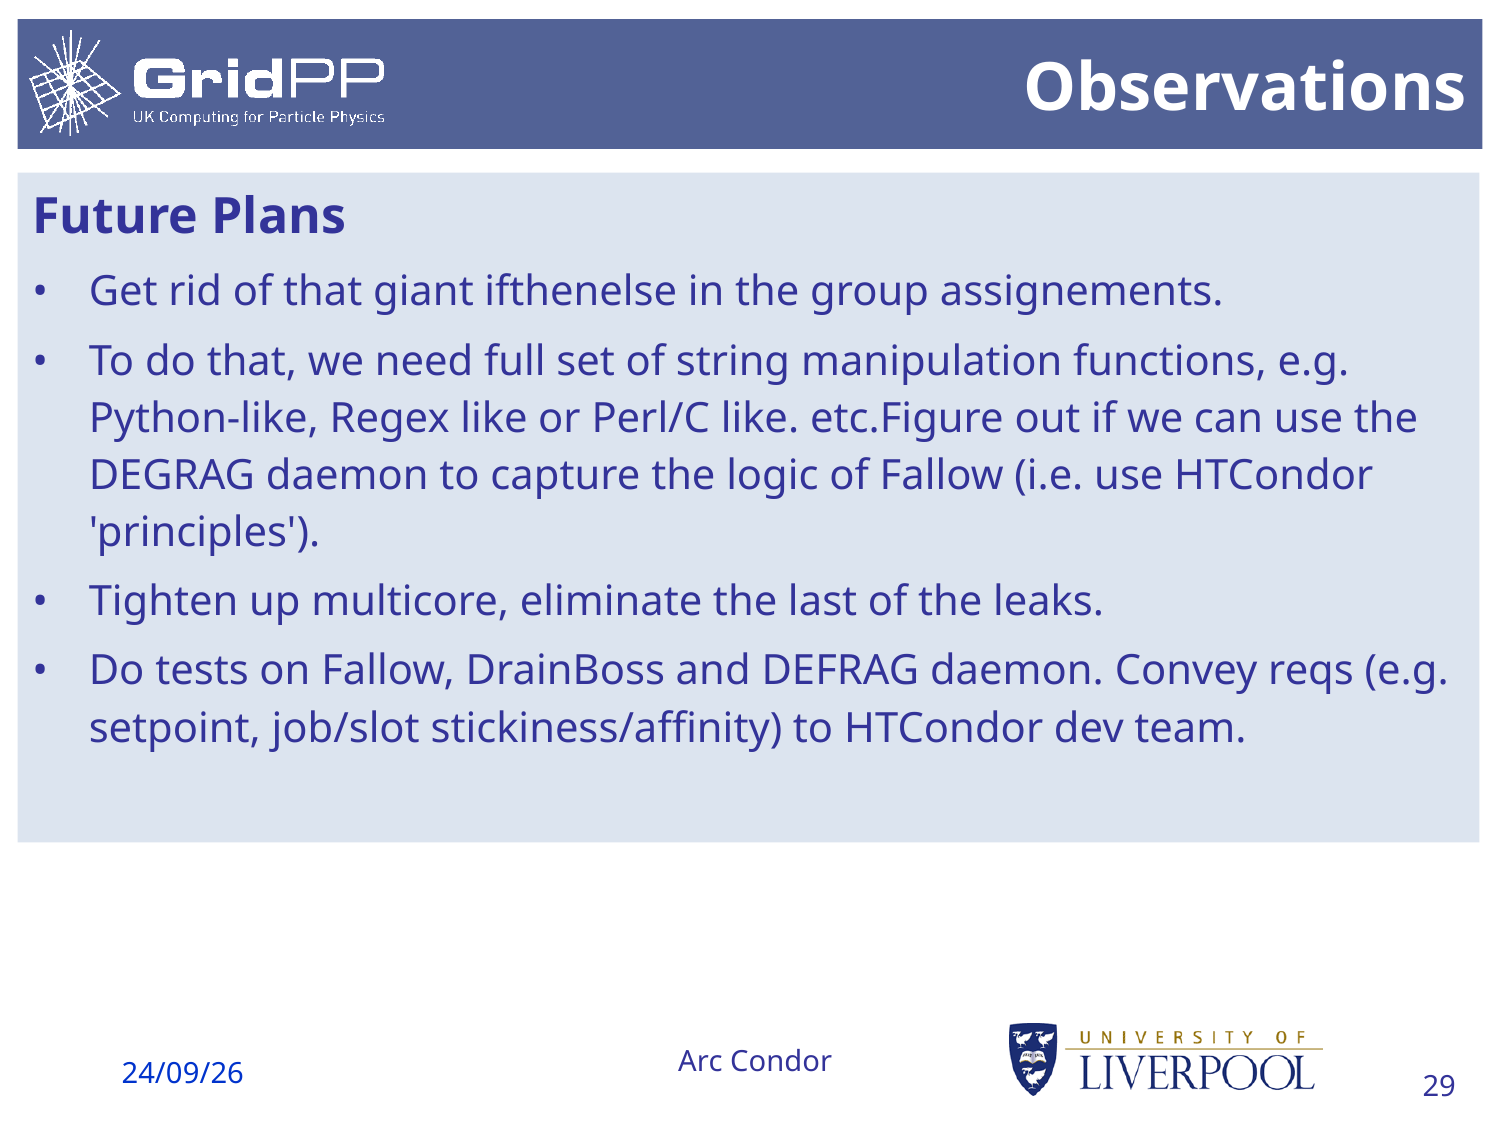

# Observations
Future Plans
Get rid of that giant ifthenelse in the group assignements.
To do that, we need full set of string manipulation functions, e.g. Python-like, Regex like or Perl/C like. etc.Figure out if we can use the DEGRAG daemon to capture the logic of Fallow (i.e. use HTCondor 'principles').
Tighten up multicore, eliminate the last of the leaks.
Do tests on Fallow, DrainBoss and DEFRAG daemon. Convey reqs (e.g. setpoint, job/slot stickiness/affinity) to HTCondor dev team.
Arc Condor